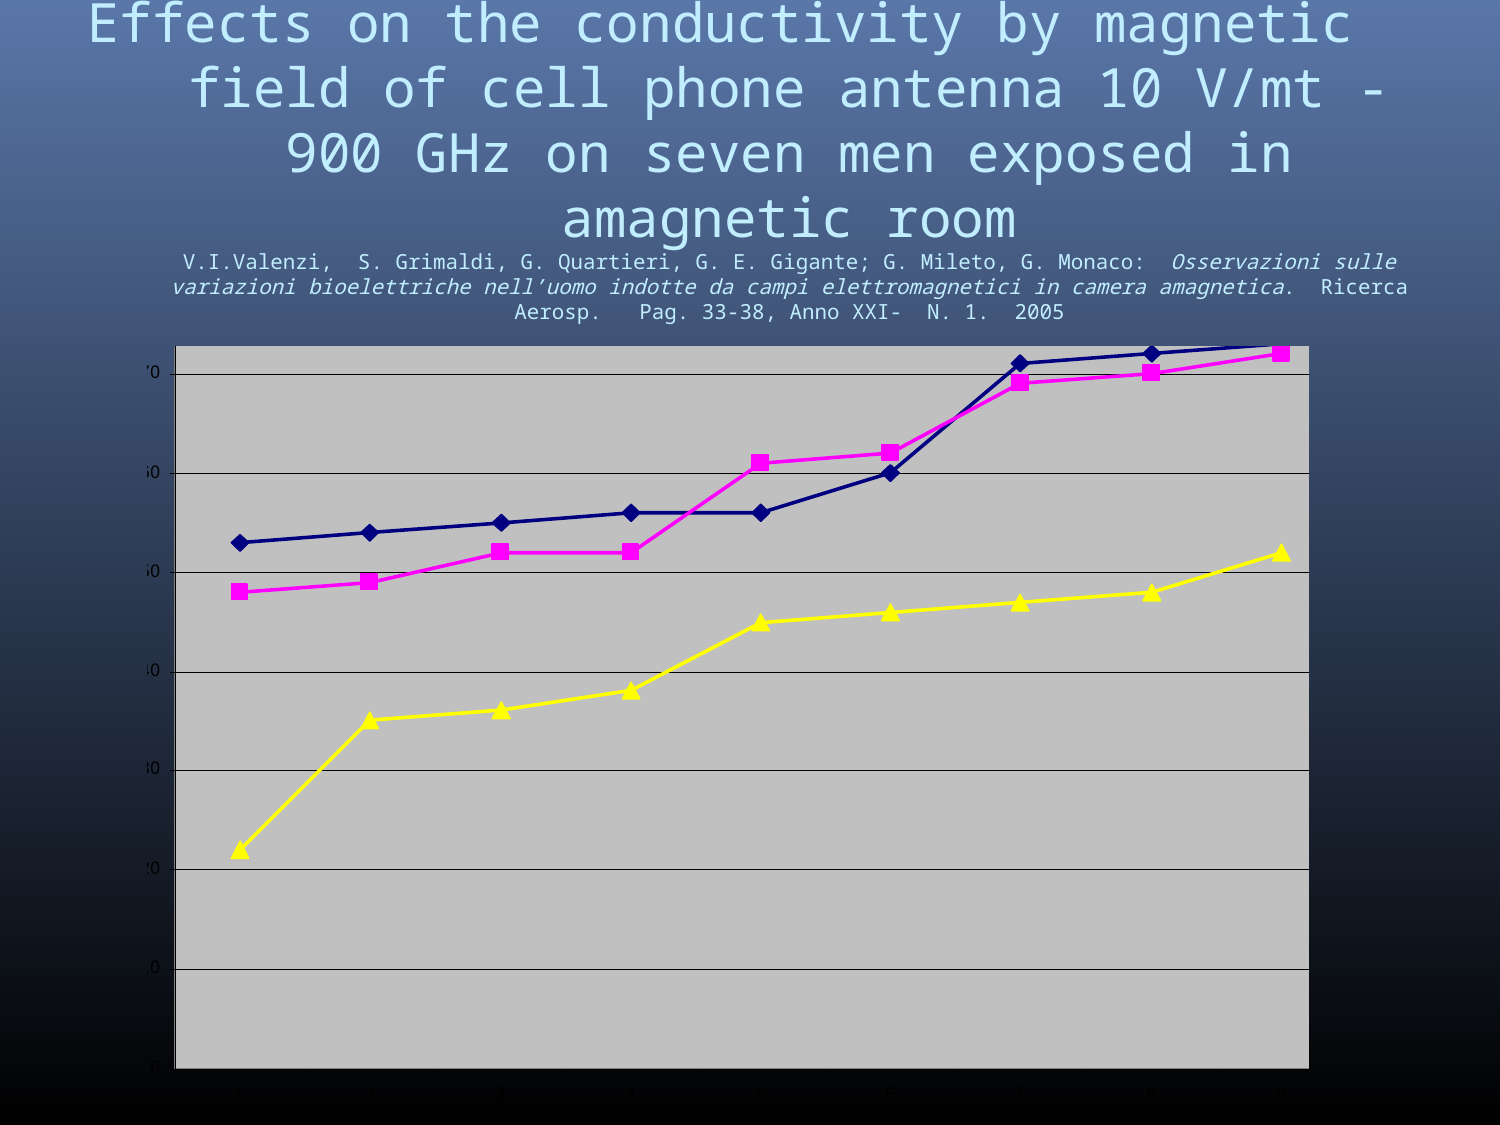

Effects on the conductivity by magnetic field of cell phone antenna 10 V/mt - 900 GHz on seven men exposed in amagnetic room
V.I.Valenzi, S. Grimaldi, G. Quartieri, G. E. Gigante; G. Mileto, G. Monaco: Osservazioni sulle variazioni bioelettriche nell’uomo indotte da campi elettromagnetici in camera amagnetica. Ricerca Aerosp. Pag. 33-38, Anno XXI- N. 1. 2005